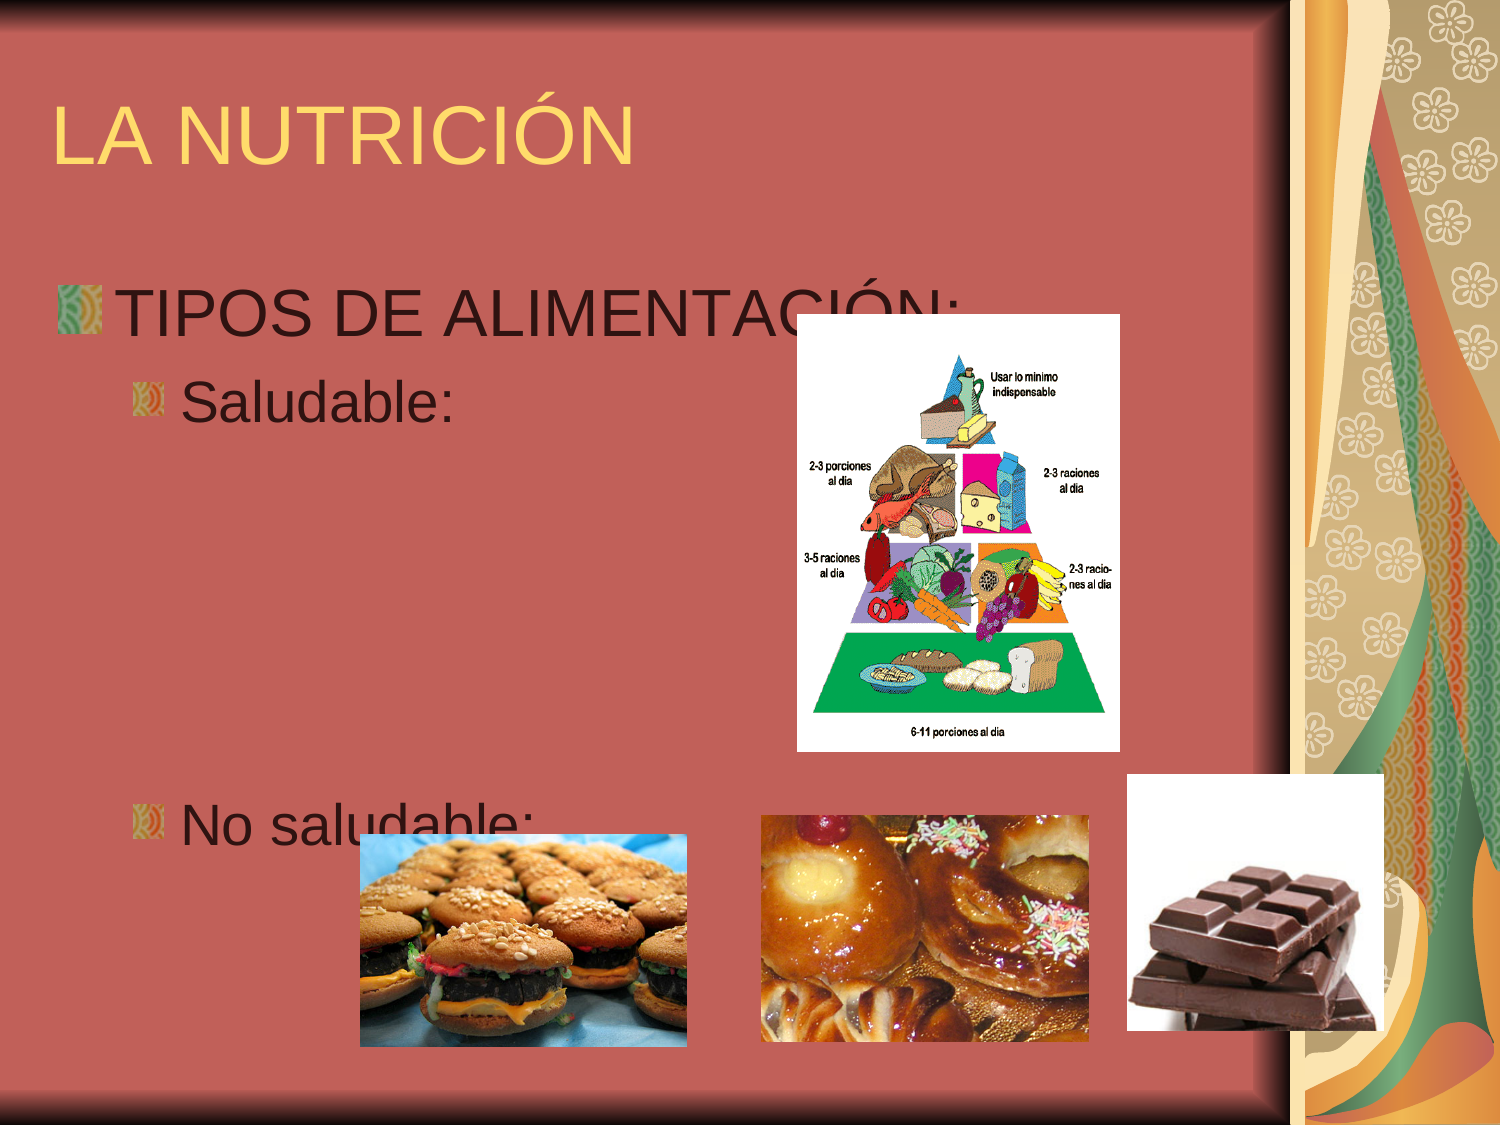

# LA NUTRICIÓN
TIPOS DE ALIMENTACIÓN:
Saludable:
No saludable: